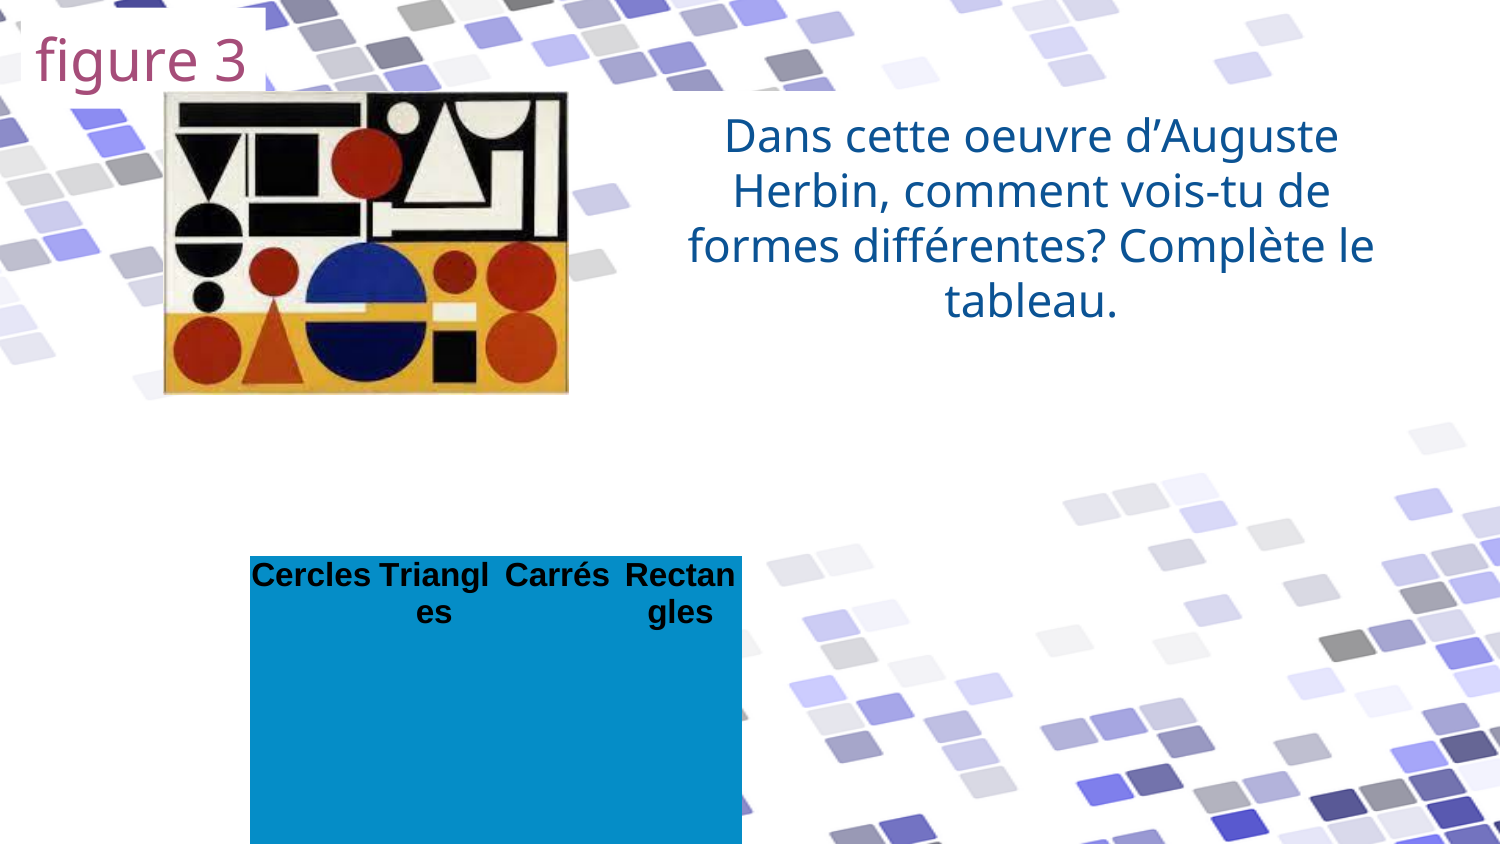

figure 3
Dans cette oeuvre d’Auguste Herbin, comment vois-tu de formes différentes? Complète le tableau.
Pour insérer une image, clique droit copier/ coller
| Cercles | Triangles | Carrés | Rectangles |
| --- | --- | --- | --- |
| | | | |